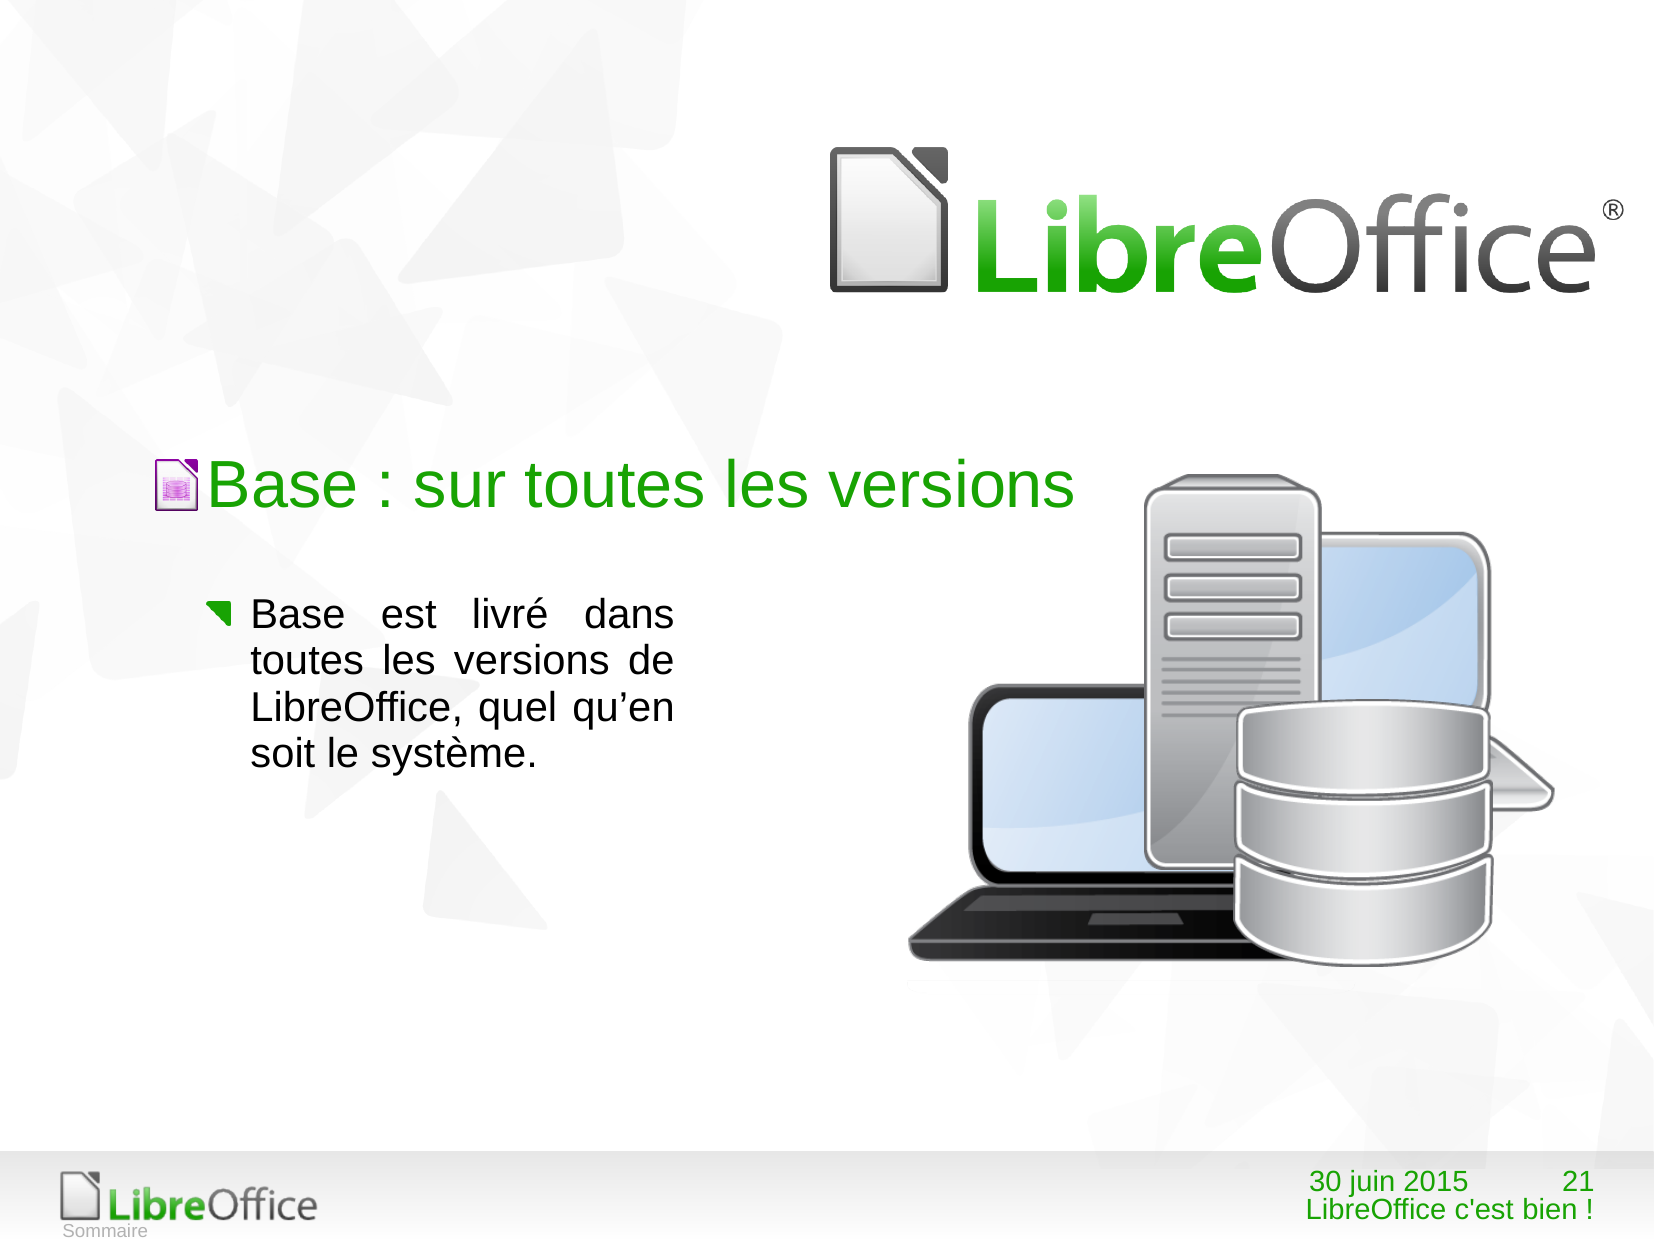

# Base : sur toutes les versions
Base est livré dans toutes les versions de LibreOffice, quel qu’en soit le système.
30 juin 2015
21
LibreOffice c'est bien !